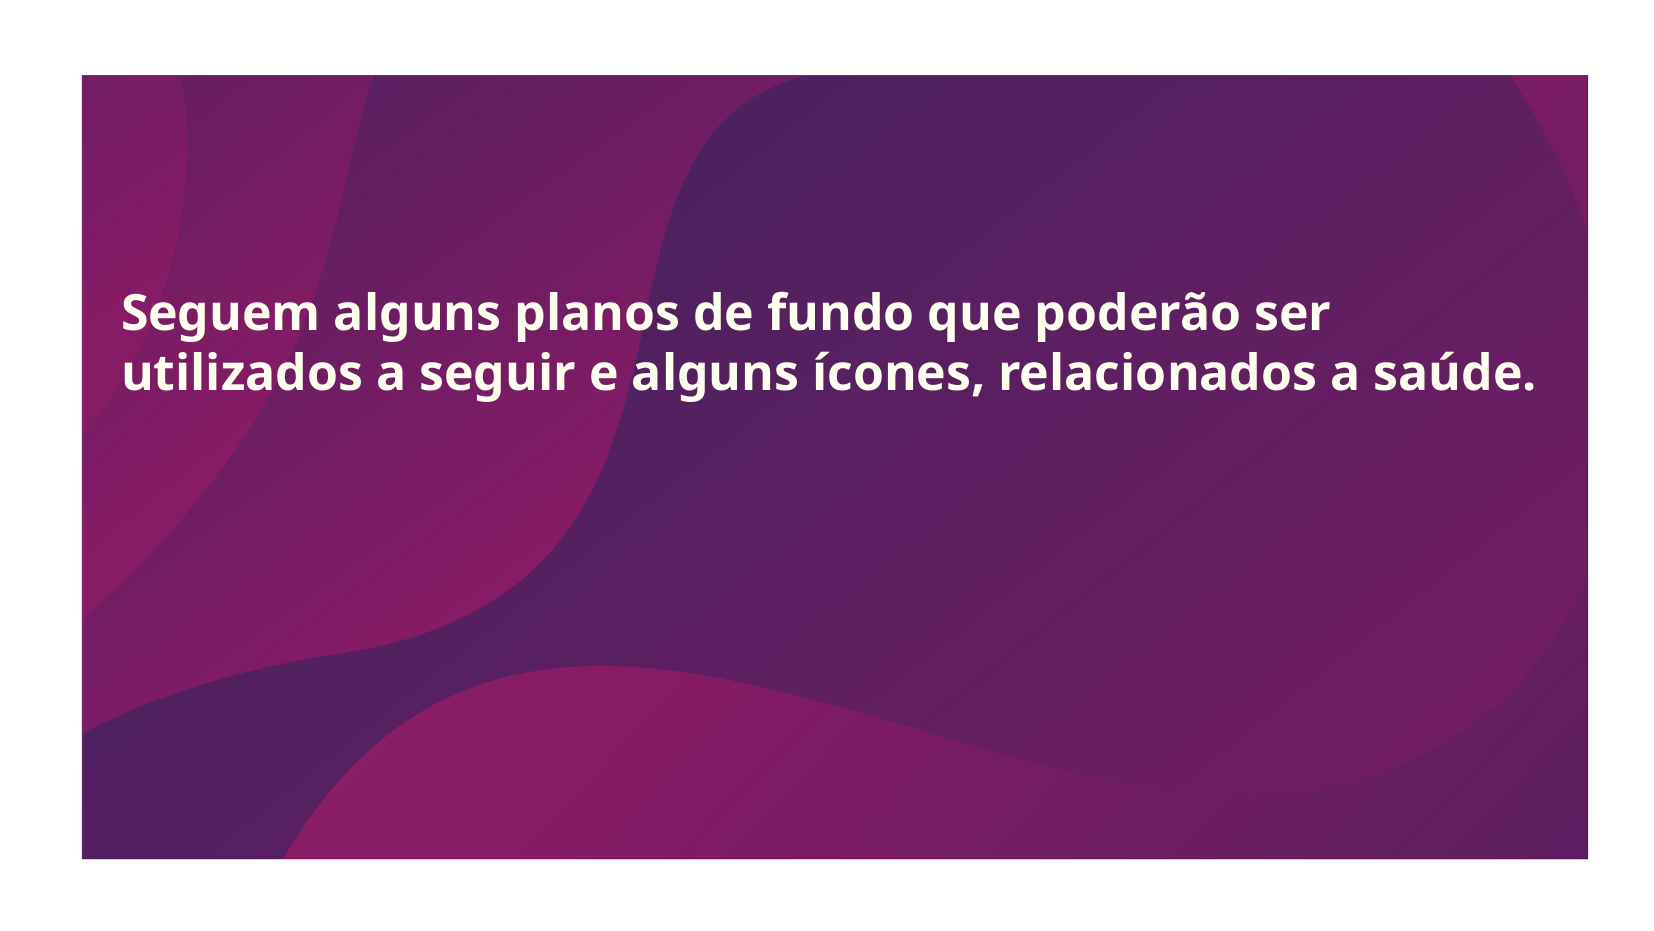

Seguem alguns planos de fundo que poderão ser utilizados a seguir e alguns ícones, relacionados a saúde.